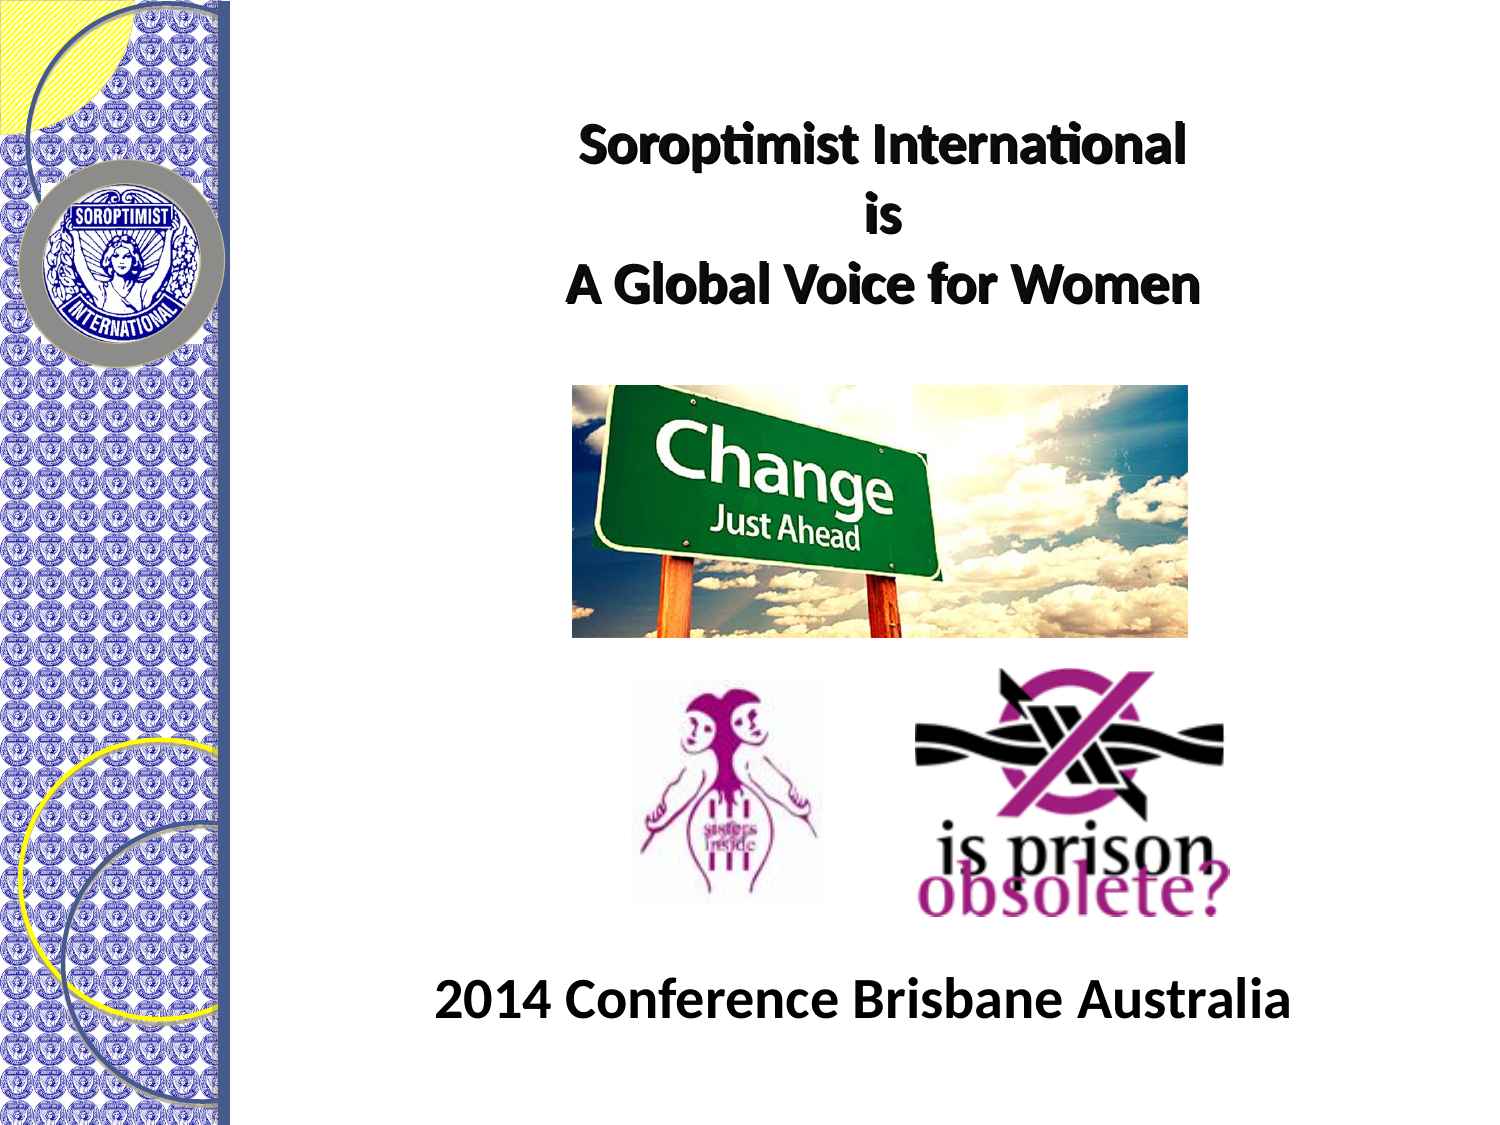

# Soroptimist International is A Global Voice for Women
2014 Conference Brisbane Australia